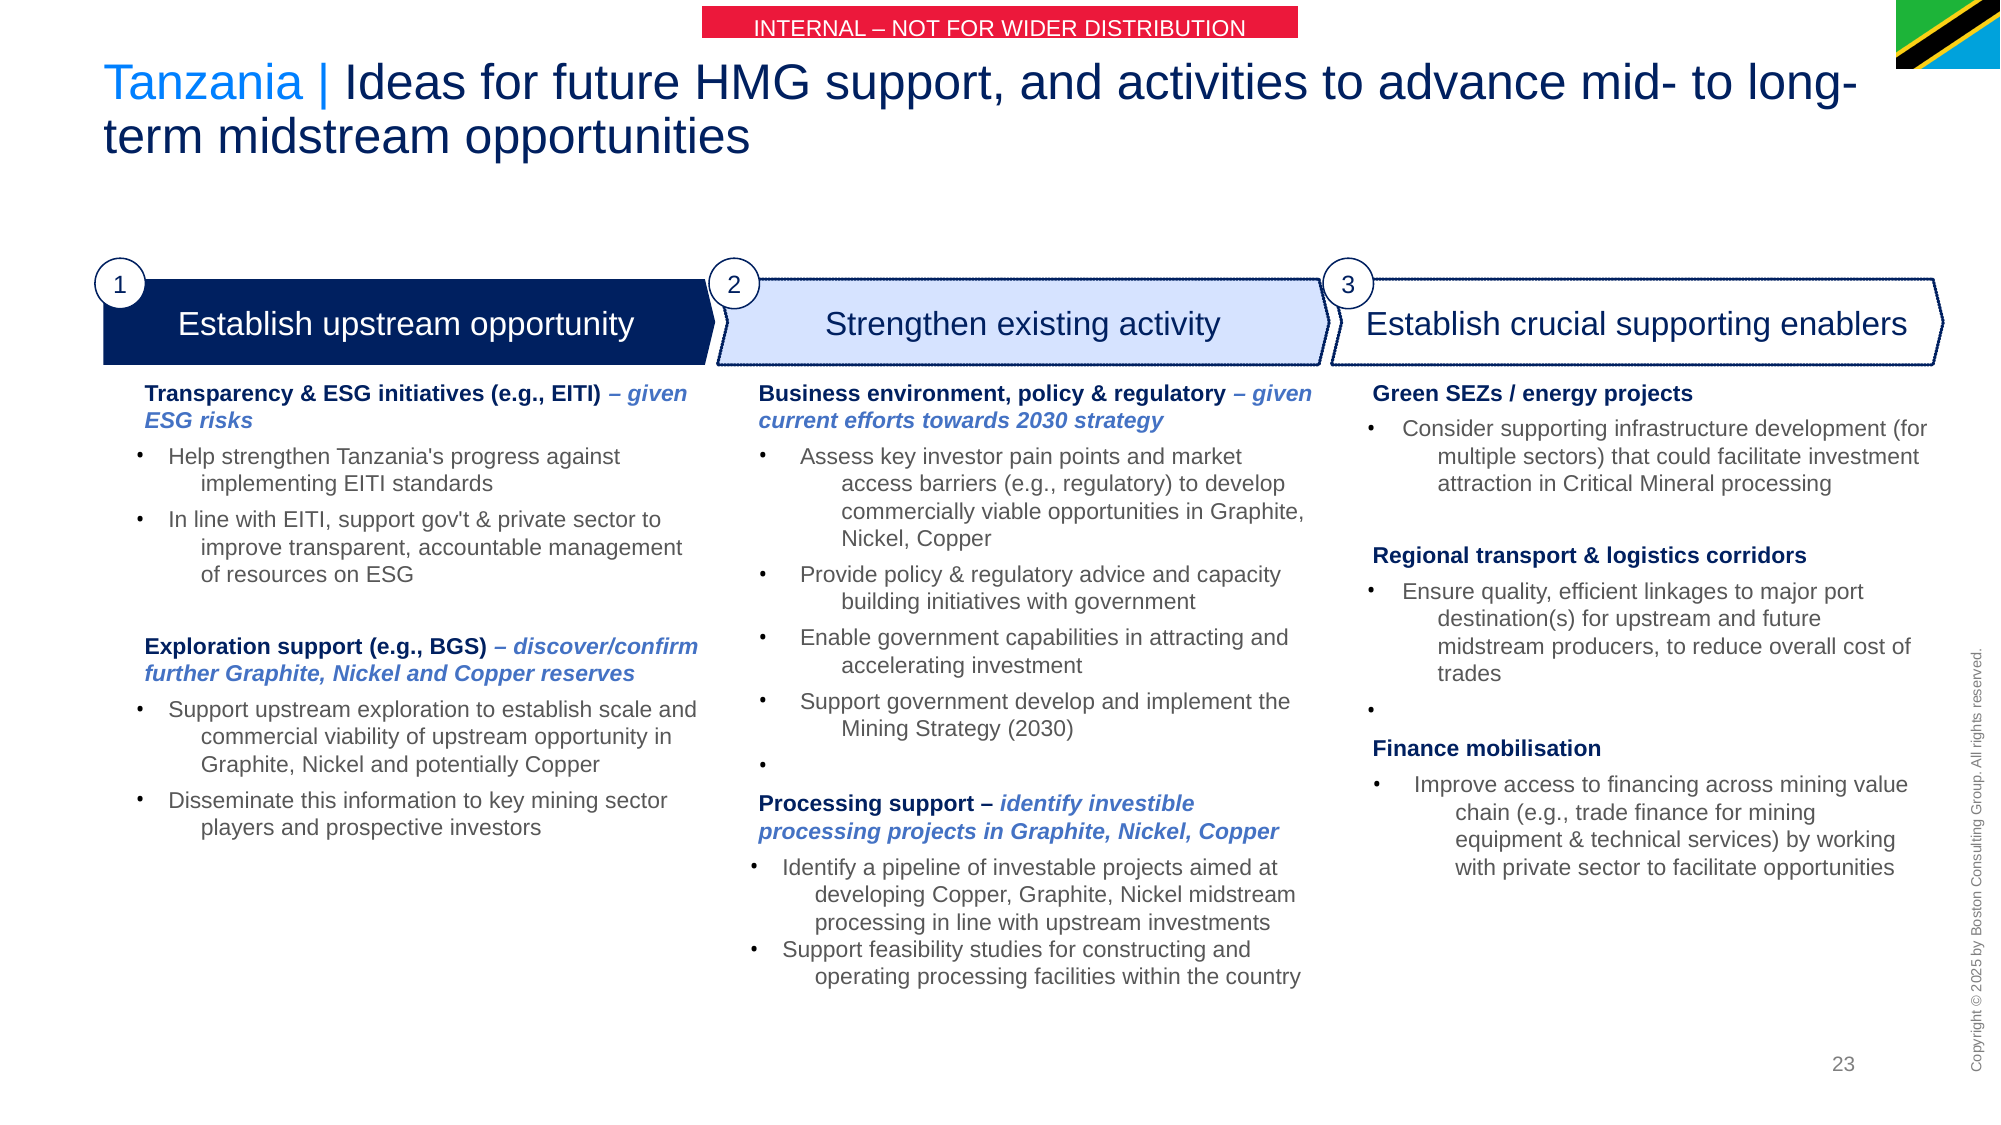

INTERNAL – NOT FOR WIDER DISTRIBUTION
# Tanzania | Ideas for future HMG support, and activities to advance mid- to long-term midstream opportunities
1
2
3
Establish upstream opportunity
Strengthen existing activity
Establish crucial supporting enablers
Transparency & ESG initiatives (e.g., EITI) – given ESG risks
Help strengthen Tanzania's progress against implementing EITI standards
In line with EITI, support gov't & private sector to improve transparent, accountable management of resources on ESG
Exploration support (e.g., BGS) – discover/confirm further Graphite, Nickel and Copper reserves
Support upstream exploration to establish scale and commercial viability of upstream opportunity in Graphite, Nickel and potentially Copper
Disseminate this information to key mining sector players and prospective investors
Business environment, policy & regulatory – given current efforts towards 2030 strategy
Assess key investor pain points and market access barriers (e.g., regulatory) to develop commercially viable opportunities in Graphite, Nickel, Copper
Provide policy & regulatory advice and capacity building initiatives with government
Enable government capabilities in attracting and accelerating investment
Support government develop and implement the Mining Strategy (2030)
Processing support – identify investible processing projects in Graphite, Nickel, Copper
Identify a pipeline of investable projects aimed at developing Copper, Graphite, Nickel midstream processing in line with upstream investments
Support feasibility studies for constructing and operating processing facilities within the country
Green SEZs / energy projects
Consider supporting infrastructure development (for multiple sectors) that could facilitate investment attraction in Critical Mineral processing
Regional transport & logistics corridors
Ensure quality, efficient linkages to major port destination(s) for upstream and future midstream producers, to reduce overall cost of trades
Finance mobilisation
Improve access to financing across mining value chain (e.g., trade finance for mining equipment & technical services) by working with private sector to facilitate opportunities